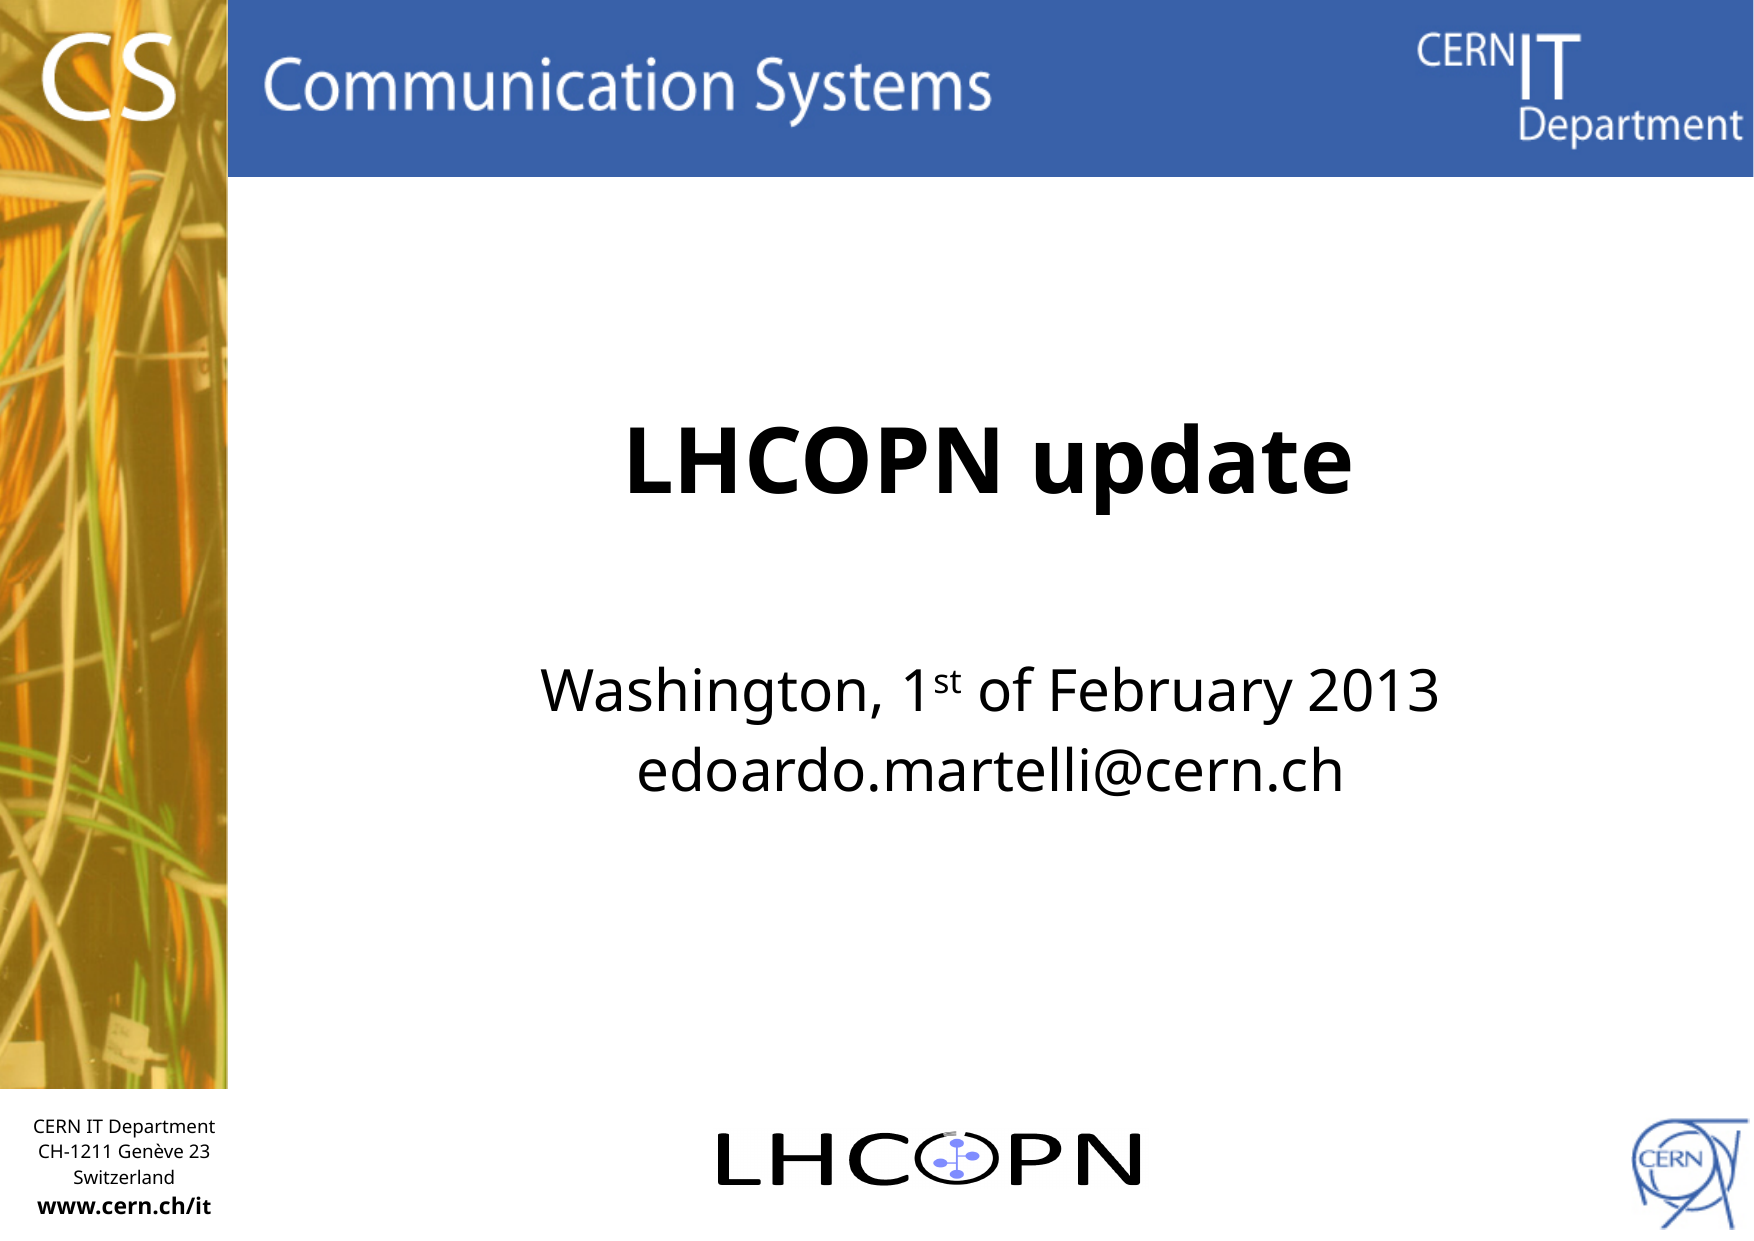

# LHCOPN update
Washington, 1st of February 2013
edoardo.martelli@cern.ch
CERN IT Department
CH-1211 Genève 23
Switzerland
www.cern.ch/it
1